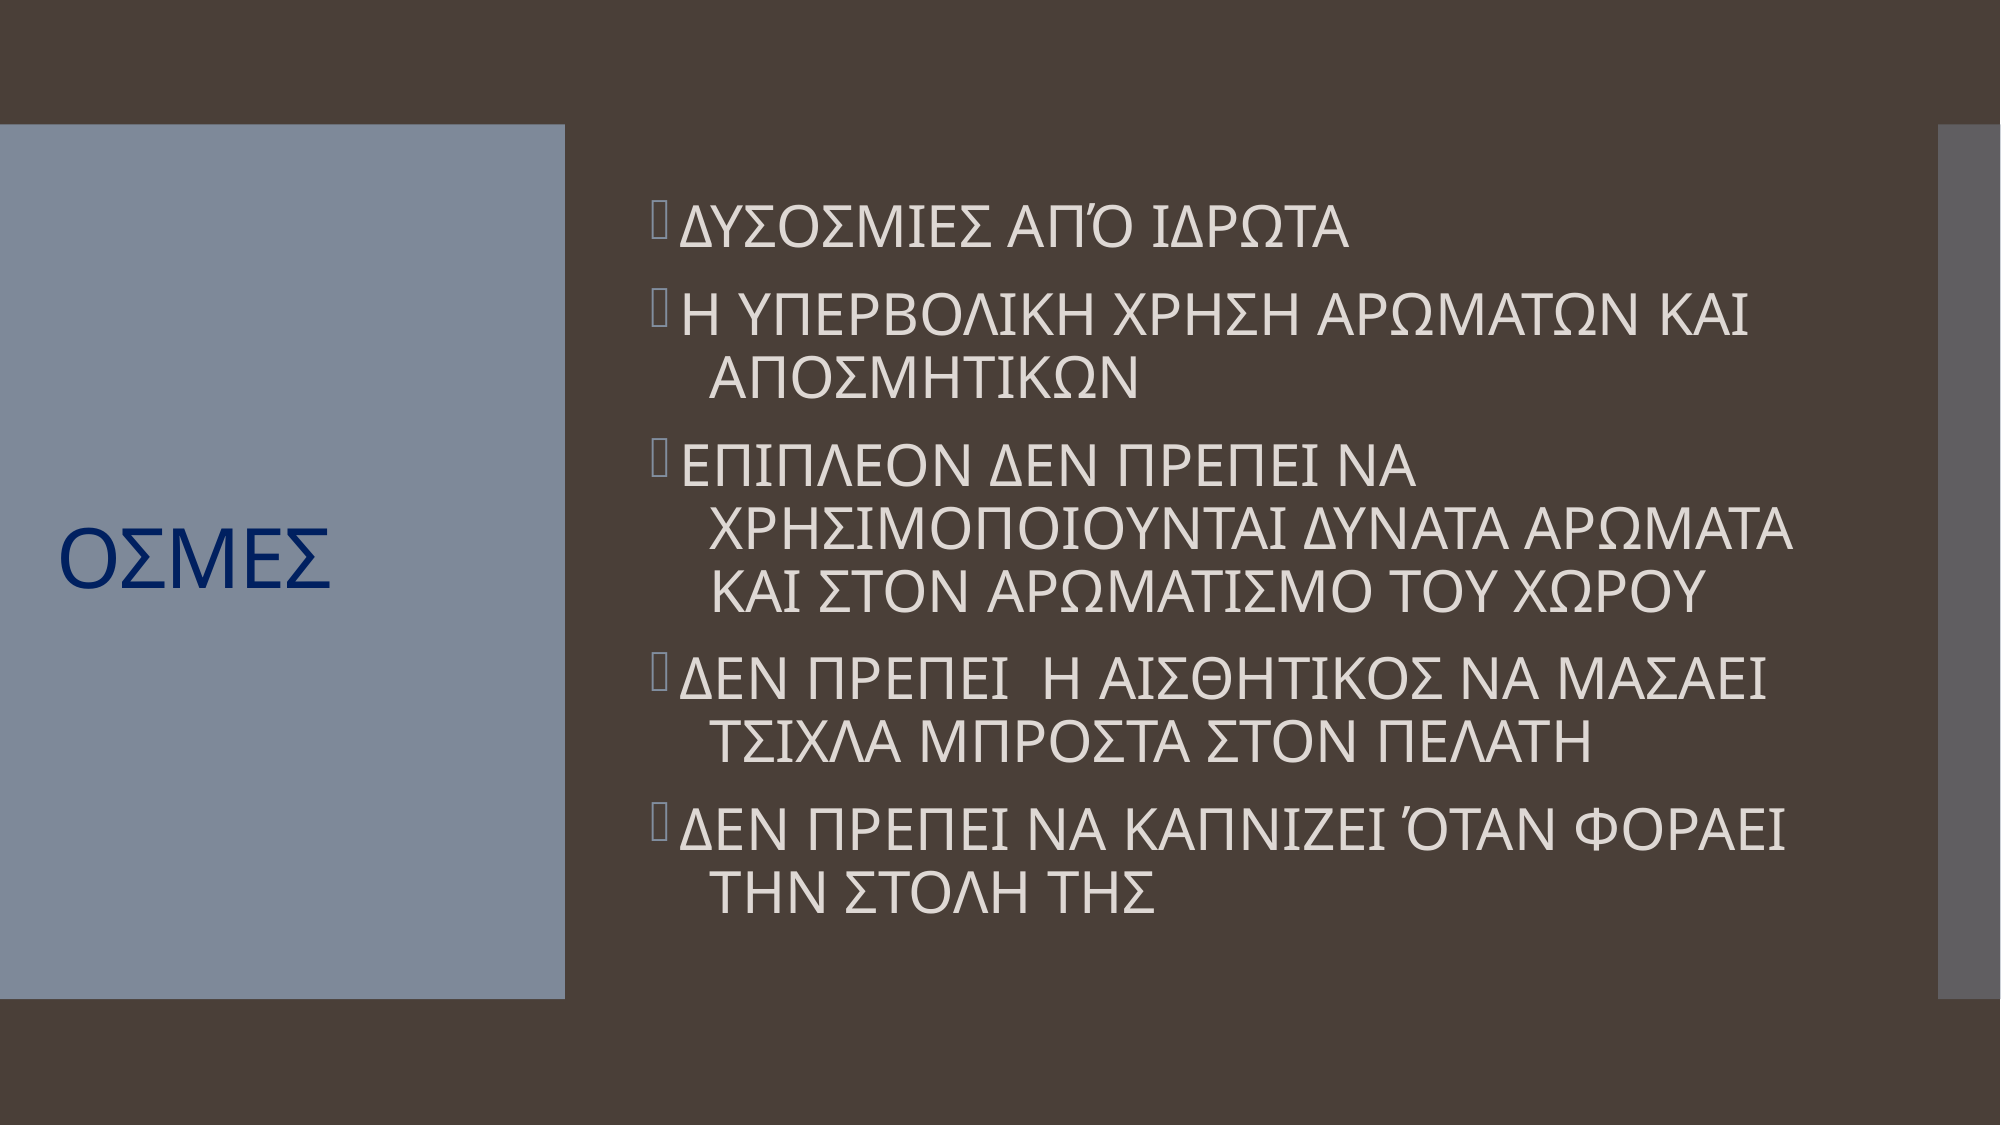

ΔΥΣΟΣΜΙΕΣ ΑΠΌ ΙΔΡΩΤΑ
Η ΥΠΕΡΒΟΛΙΚΗ ΧΡΗΣΗ ΑΡΩΜΑΤΩΝ ΚΑΙ ΑΠΟΣΜΗΤΙΚΩΝ
ΕΠΙΠΛΕΟΝ ΔΕΝ ΠΡΕΠΕΙ ΝΑ ΧΡΗΣΙΜΟΠΟΙΟΥΝΤΑΙ ΔΥΝΑΤΑ ΑΡΩΜΑΤΑ ΚΑΙ ΣΤΟΝ ΑΡΩΜΑΤΙΣΜΟ ΤΟΥ ΧΩΡΟΥ
ΔΕΝ ΠΡΕΠΕΙ Η ΑΙΣΘΗΤΙΚΟΣ ΝΑ ΜΑΣΑΕΙ ΤΣΙΧΛΑ ΜΠΡΟΣΤΑ ΣΤΟΝ ΠΕΛΑΤΗ
ΔΕΝ ΠΡΕΠΕΙ ΝΑ ΚΑΠΝΙΖΕΙ ΌΤΑΝ ΦΟΡΑΕΙ ΤΗΝ ΣΤΟΛΗ ΤΗΣ
# ΟΣΜΕΣ